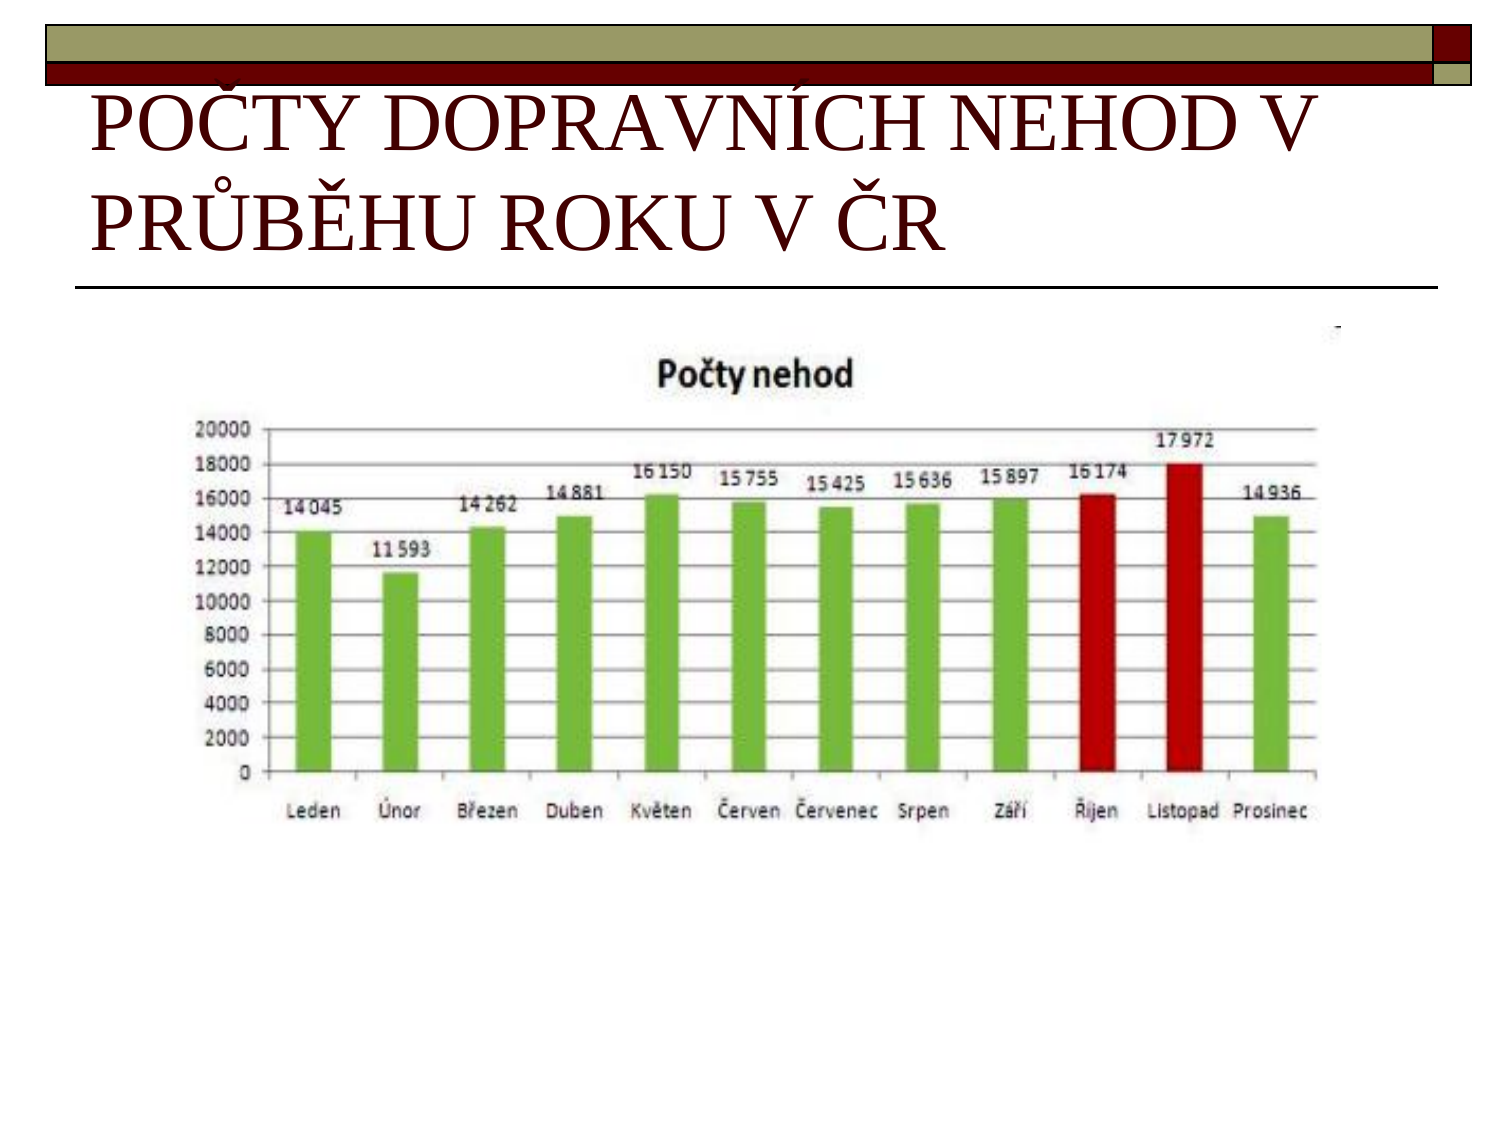

# POČTY DOPRAVNÍCH NEHOD V PRŮBĚHU ROKU V ČR